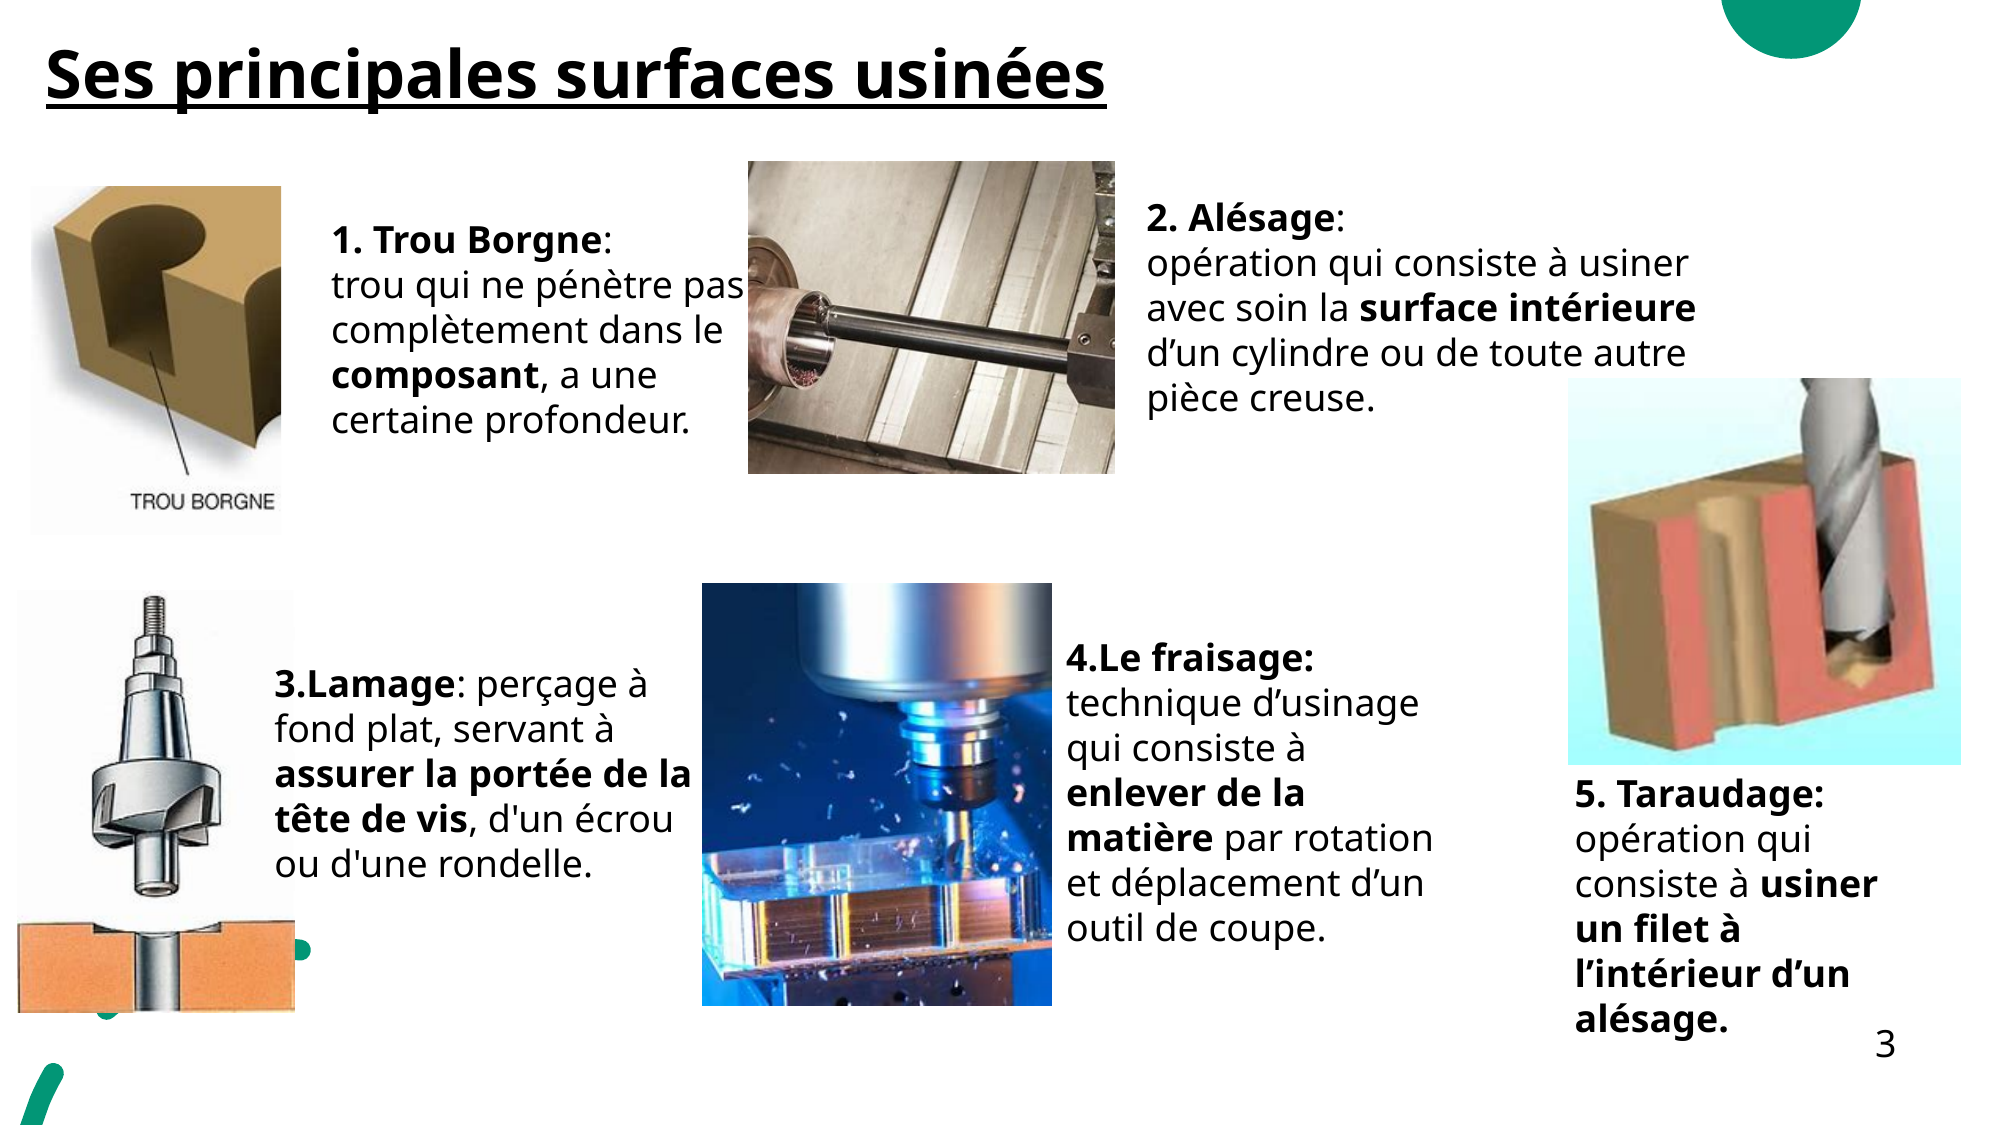

# Ses principales surfaces usinées
2. Alésage:
opération qui consiste à usiner avec soin la surface intérieure d’un cylindre ou de toute autre pièce creuse.
1. Trou Borgne:
trou qui ne pénètre pas complètement dans le composant, a une certaine profondeur.
4.Le fraisage: technique d’usinage qui consiste à enlever de la matière par rotation et déplacement d’un outil de coupe.
3.Lamage: perçage à fond plat, servant à assurer la portée de la tête de vis, d'un écrou ou d'une rondelle.
5. Taraudage: opération qui consiste à usiner un filet à l’intérieur d’un alésage.
3